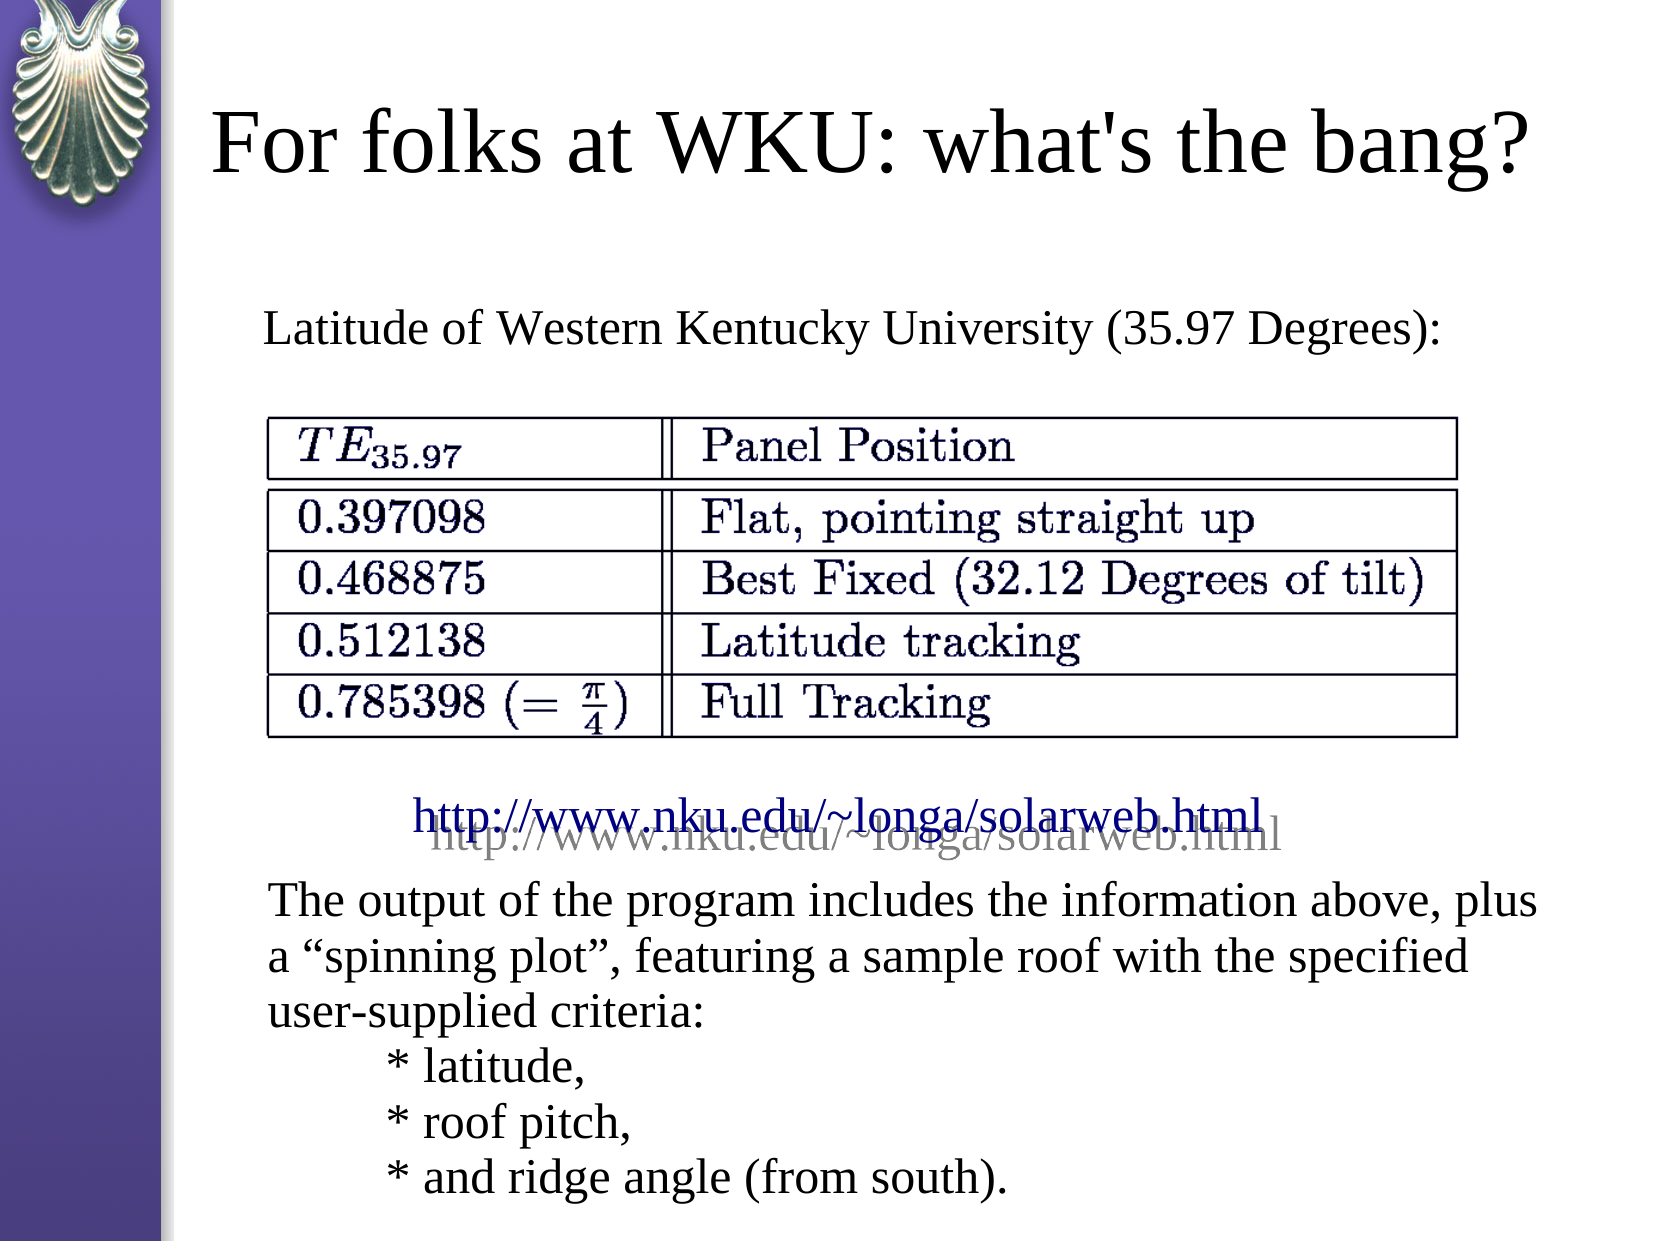

# For folks at WKU: what's the bang?
Latitude of Western Kentucky University (35.97 Degrees):
http://www.nku.edu/~longa/solarweb.html
The output of the program includes the information above, plus
a “spinning plot”, featuring a sample roof with the specified
user-supplied criteria:
	* latitude,
	* roof pitch,
	* and ridge angle (from south).